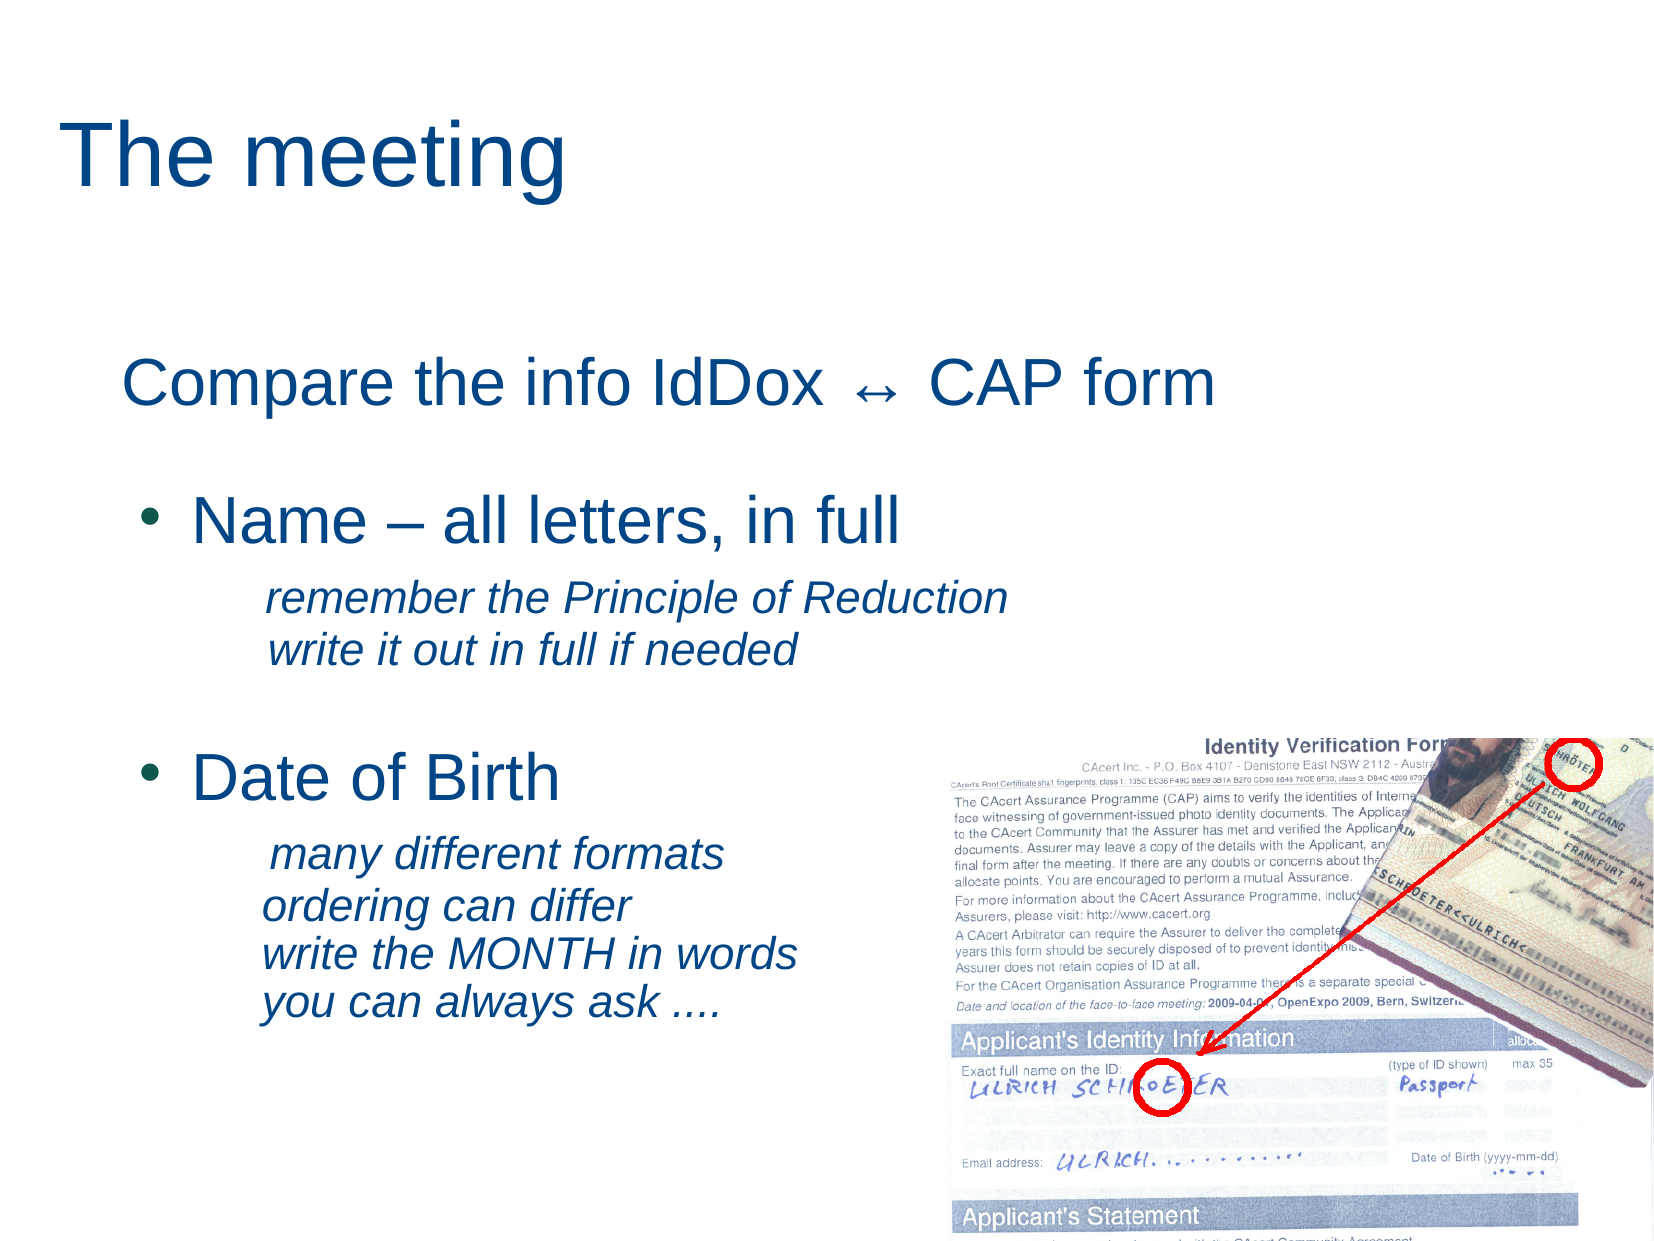

# The meeting
Compare the info IdDox ↔ CAP form
Name – all letters, in full
 remember the Principle of Reduction
 write it out in full if needed
Date of Birth
 many different formats
 ordering can differ
 write the MONTH in words
 you can always ask ....